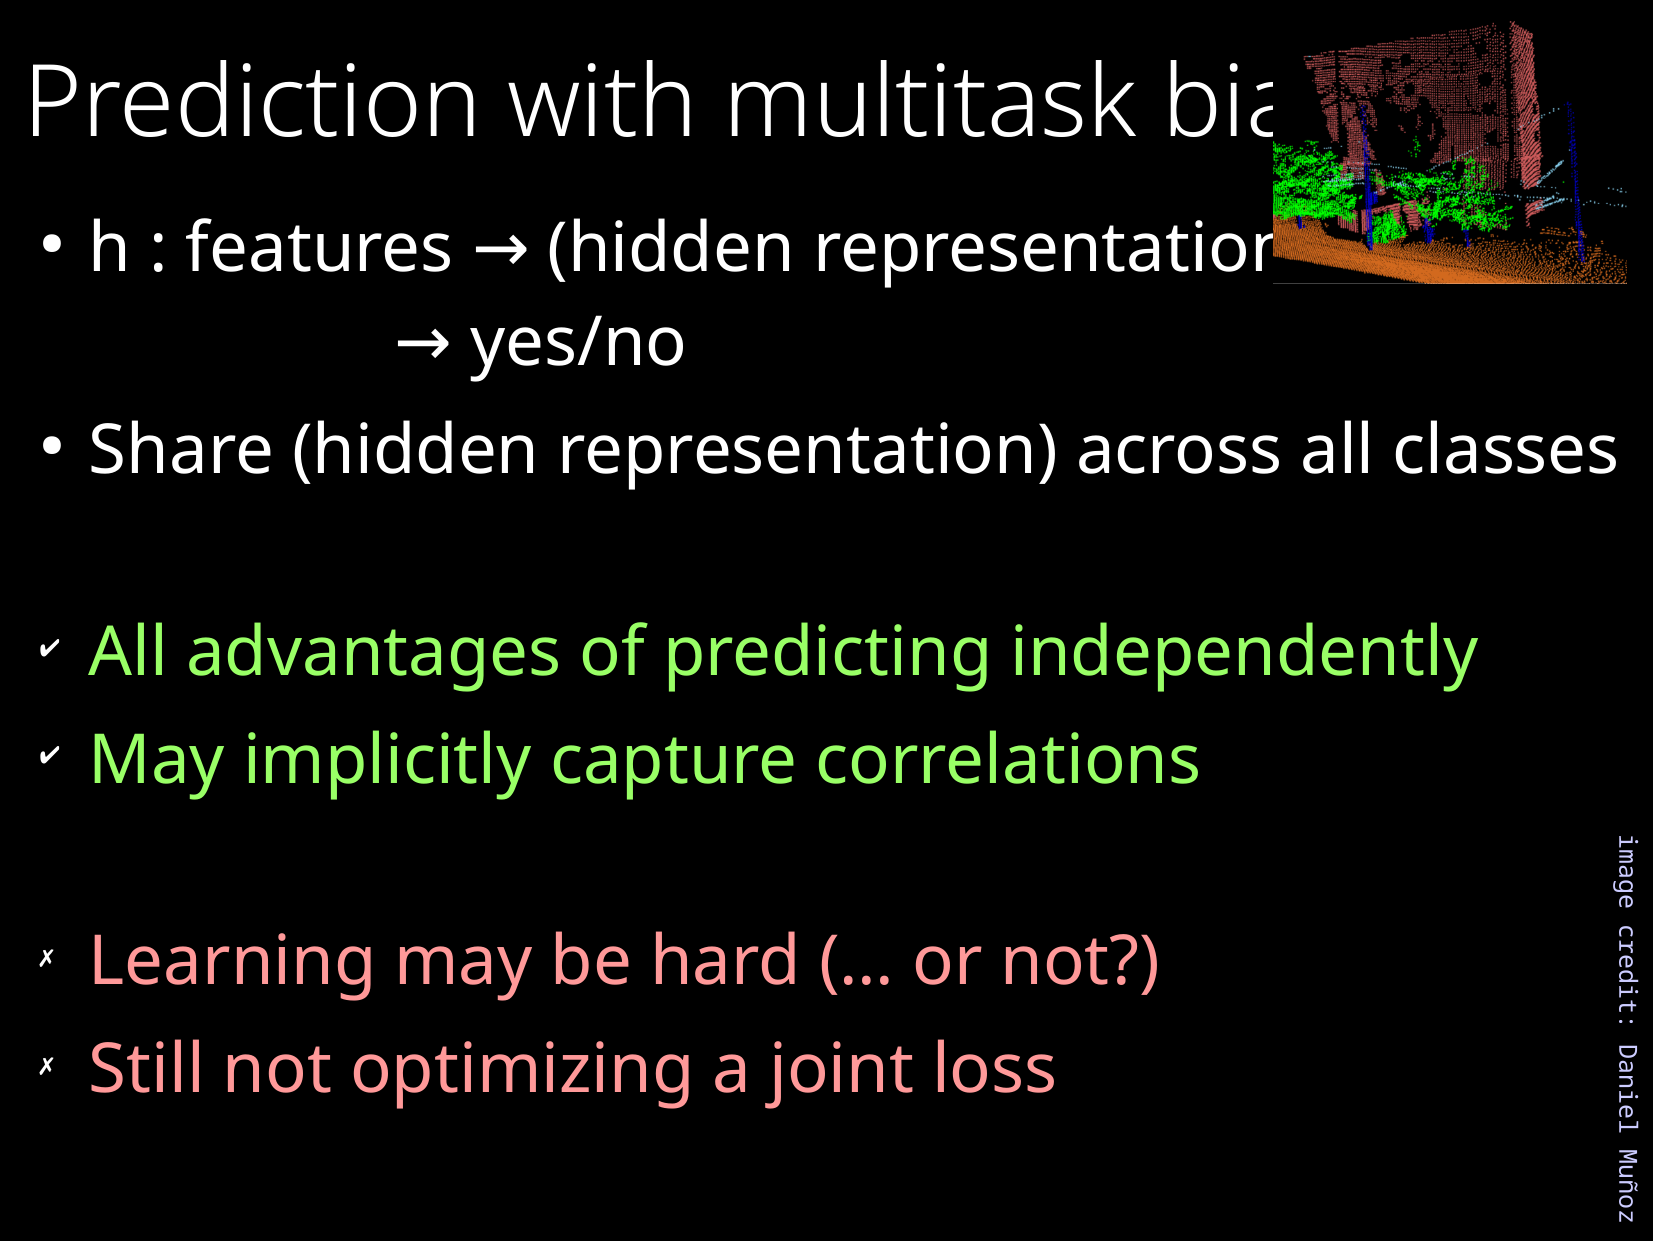

# Prediction with multitask bias
h : features → (hidden representation)
 → yes/no
Share (hidden representation) across all classes
All advantages of predicting independently
May implicitly capture correlations
Learning may be hard (… or not?)
Still not optimizing a joint loss
image credit: Daniel Muñoz